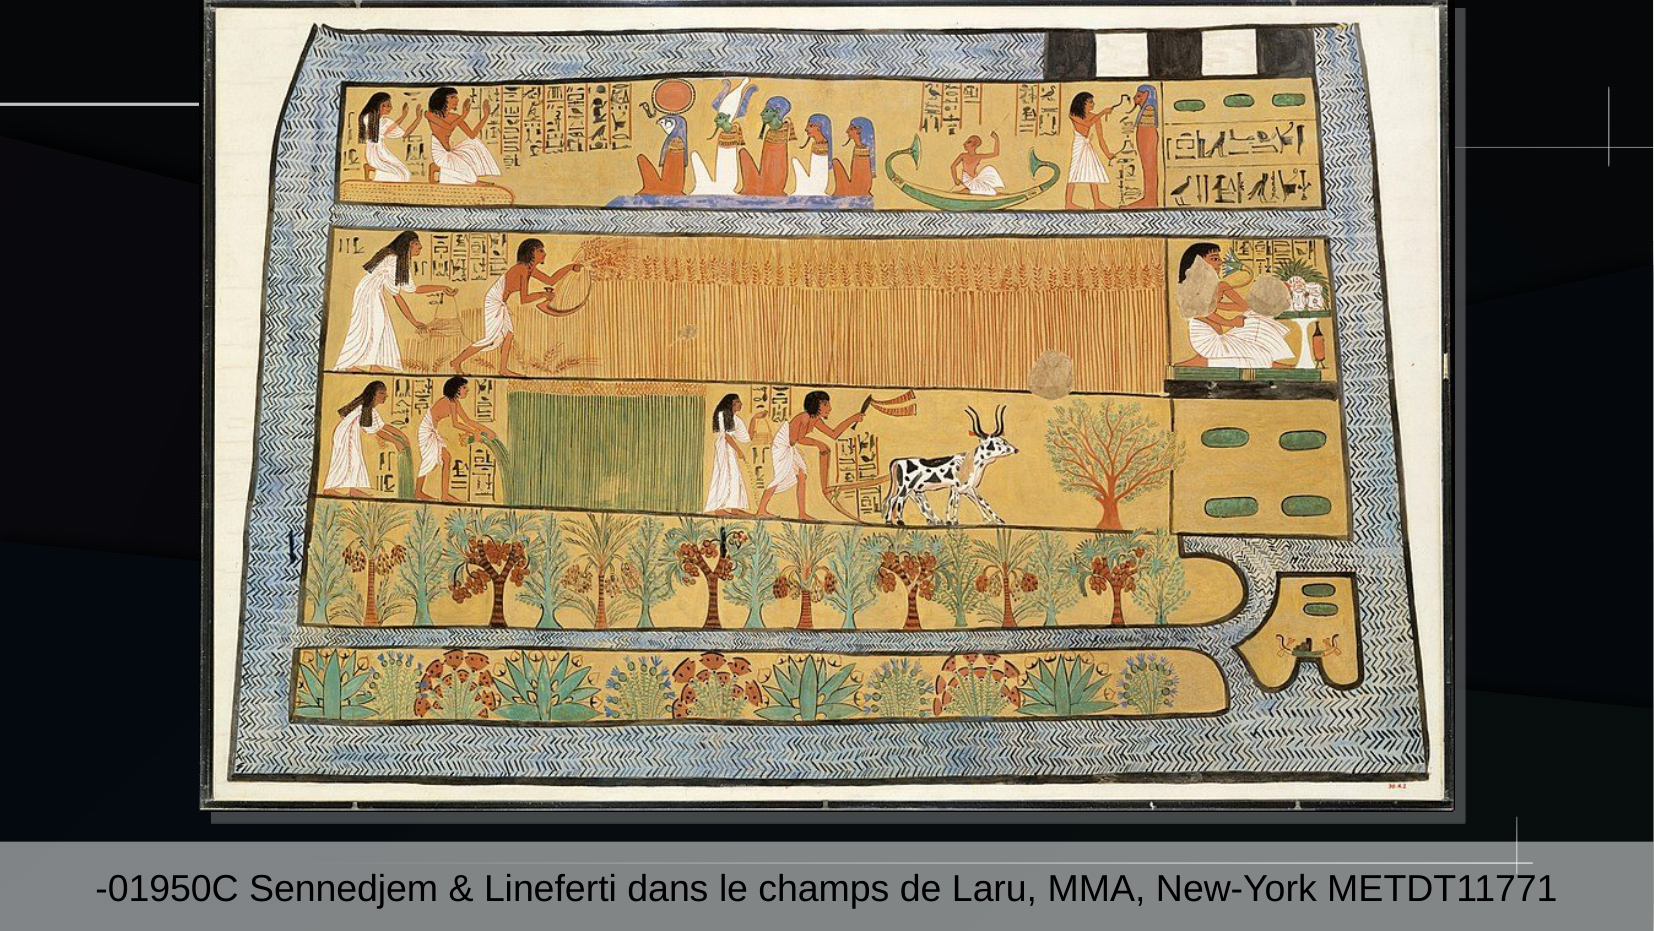

-01950C Sennedjem & Lineferti dans le champs de Laru, MMA, New-York METDT11771